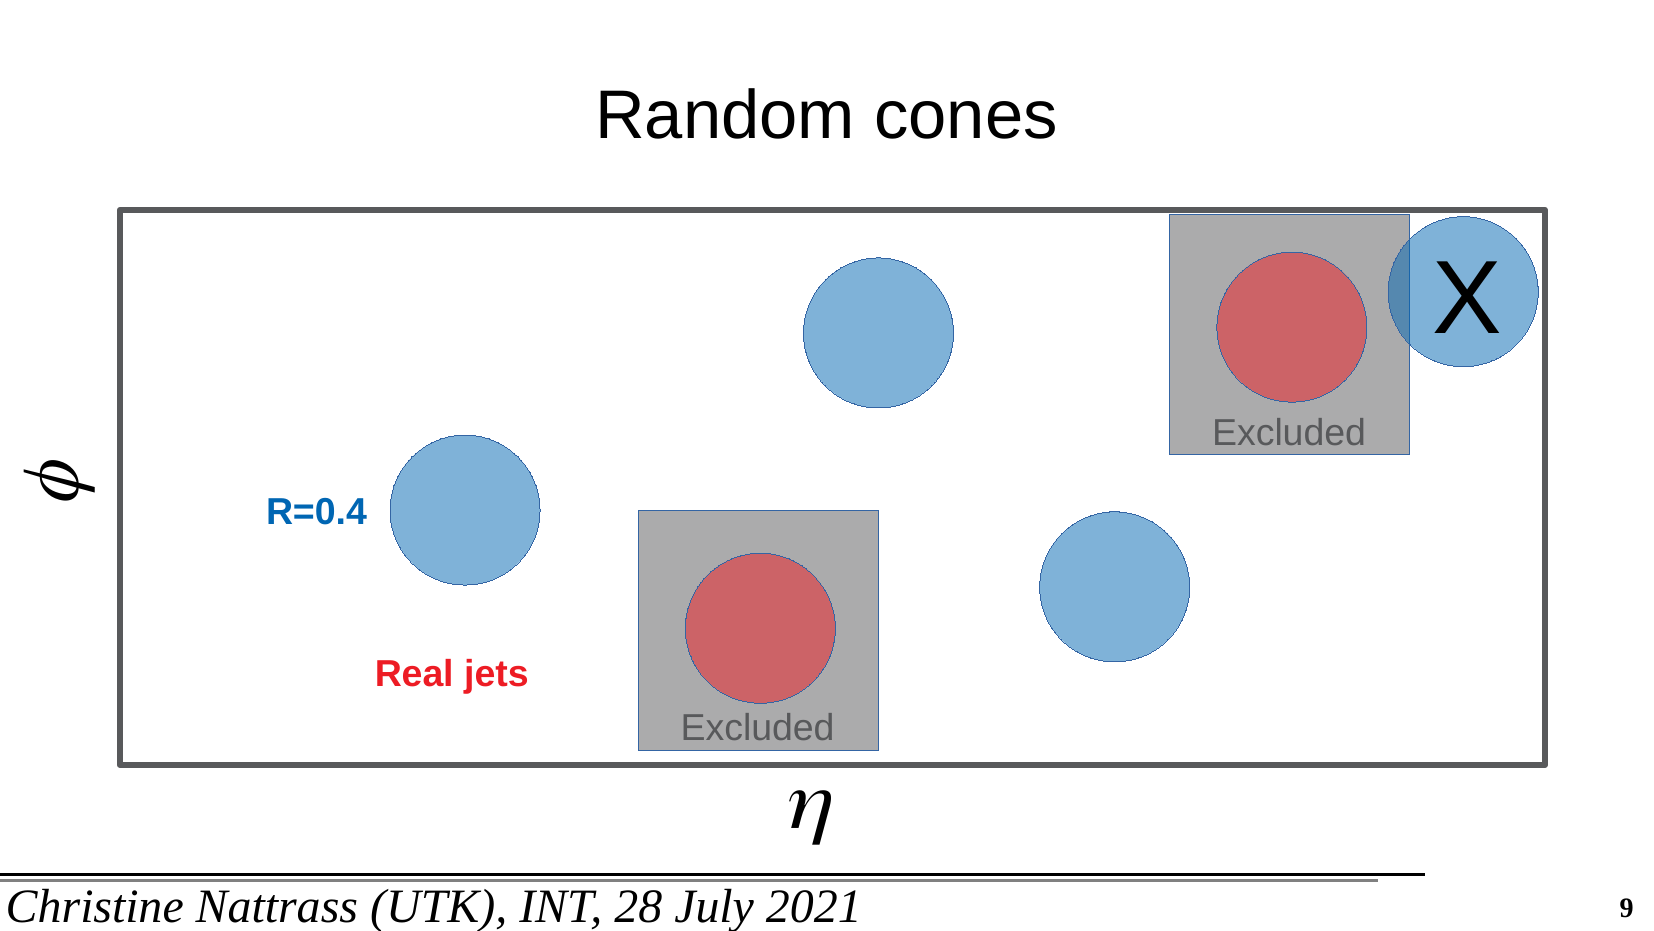

# Random cones
X
Excluded
R=0.4
Real jets
Excluded